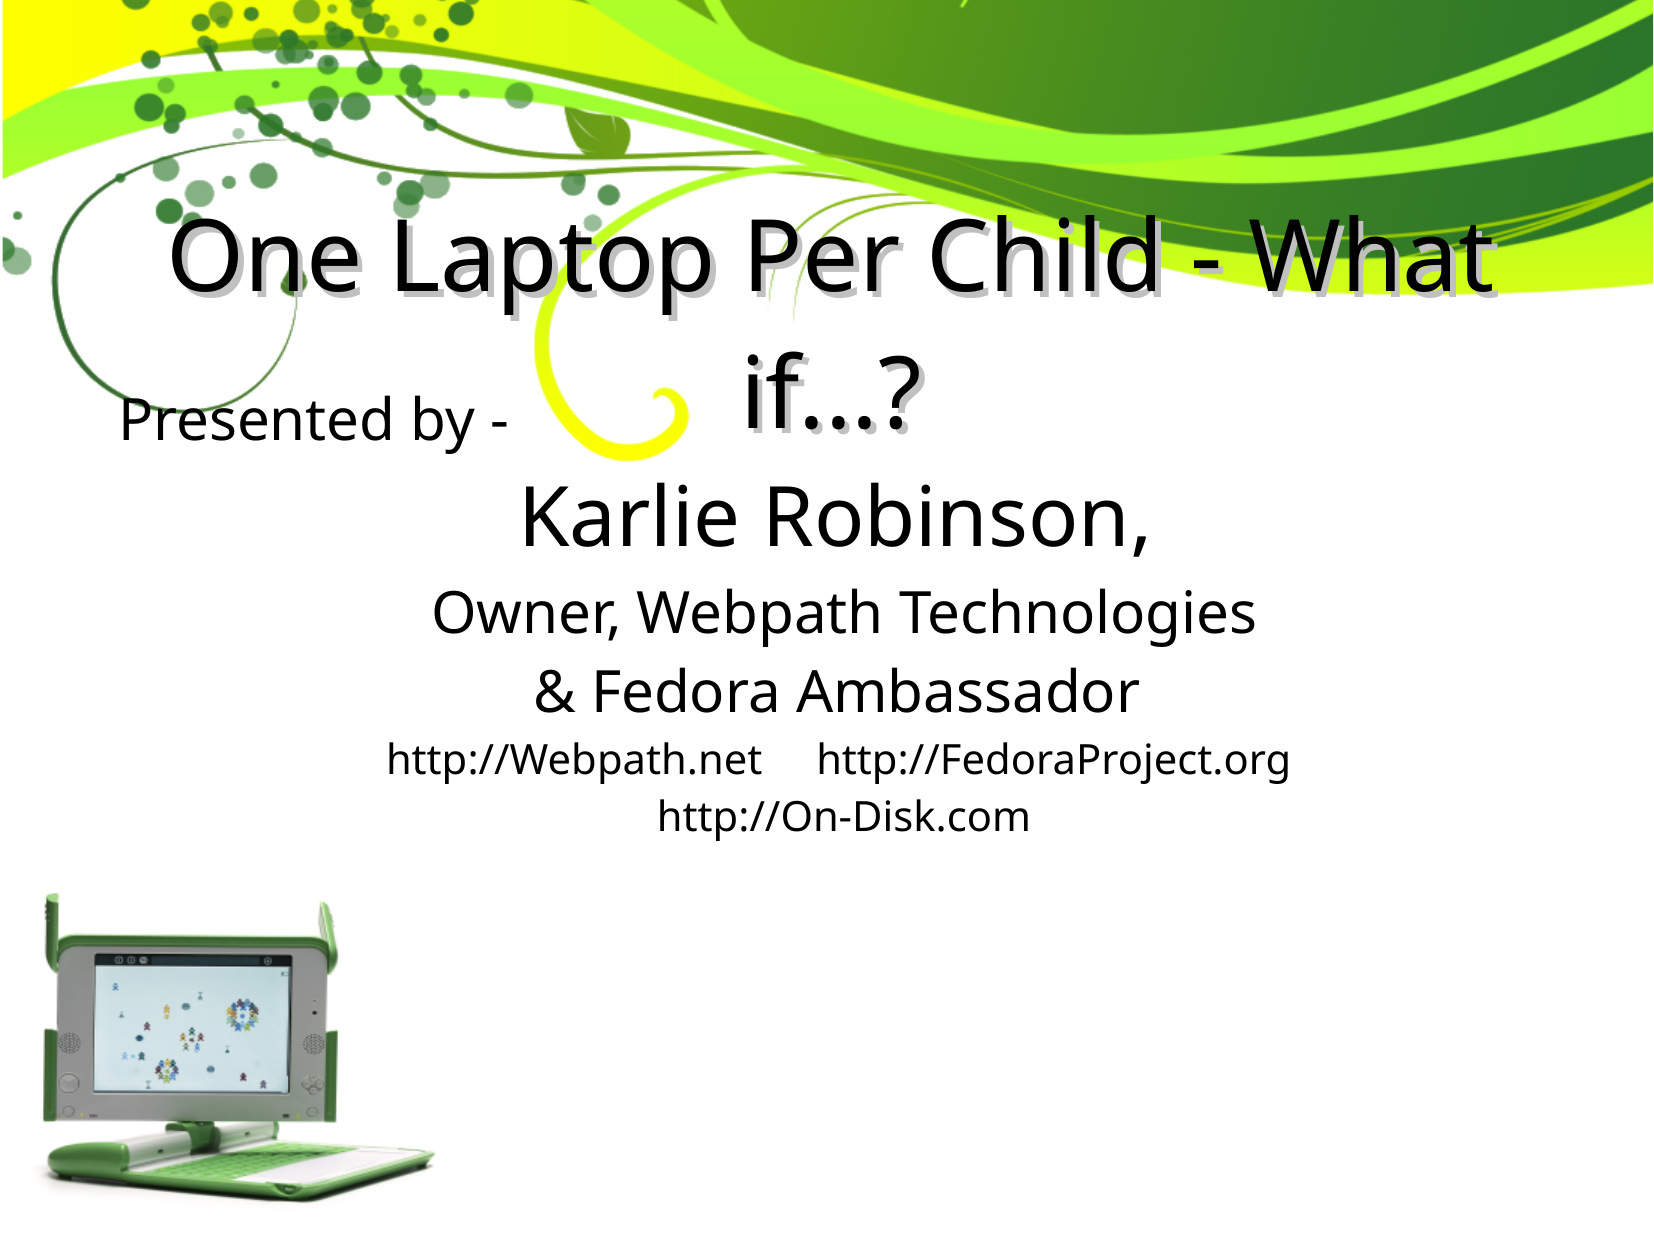

# One Laptop Per Child - What if...?
Presented by -
Karlie Robinson,
Owner, Webpath Technologies
& Fedora Ambassador
http://Webpath.net http://FedoraProject.org
http://On-Disk.com